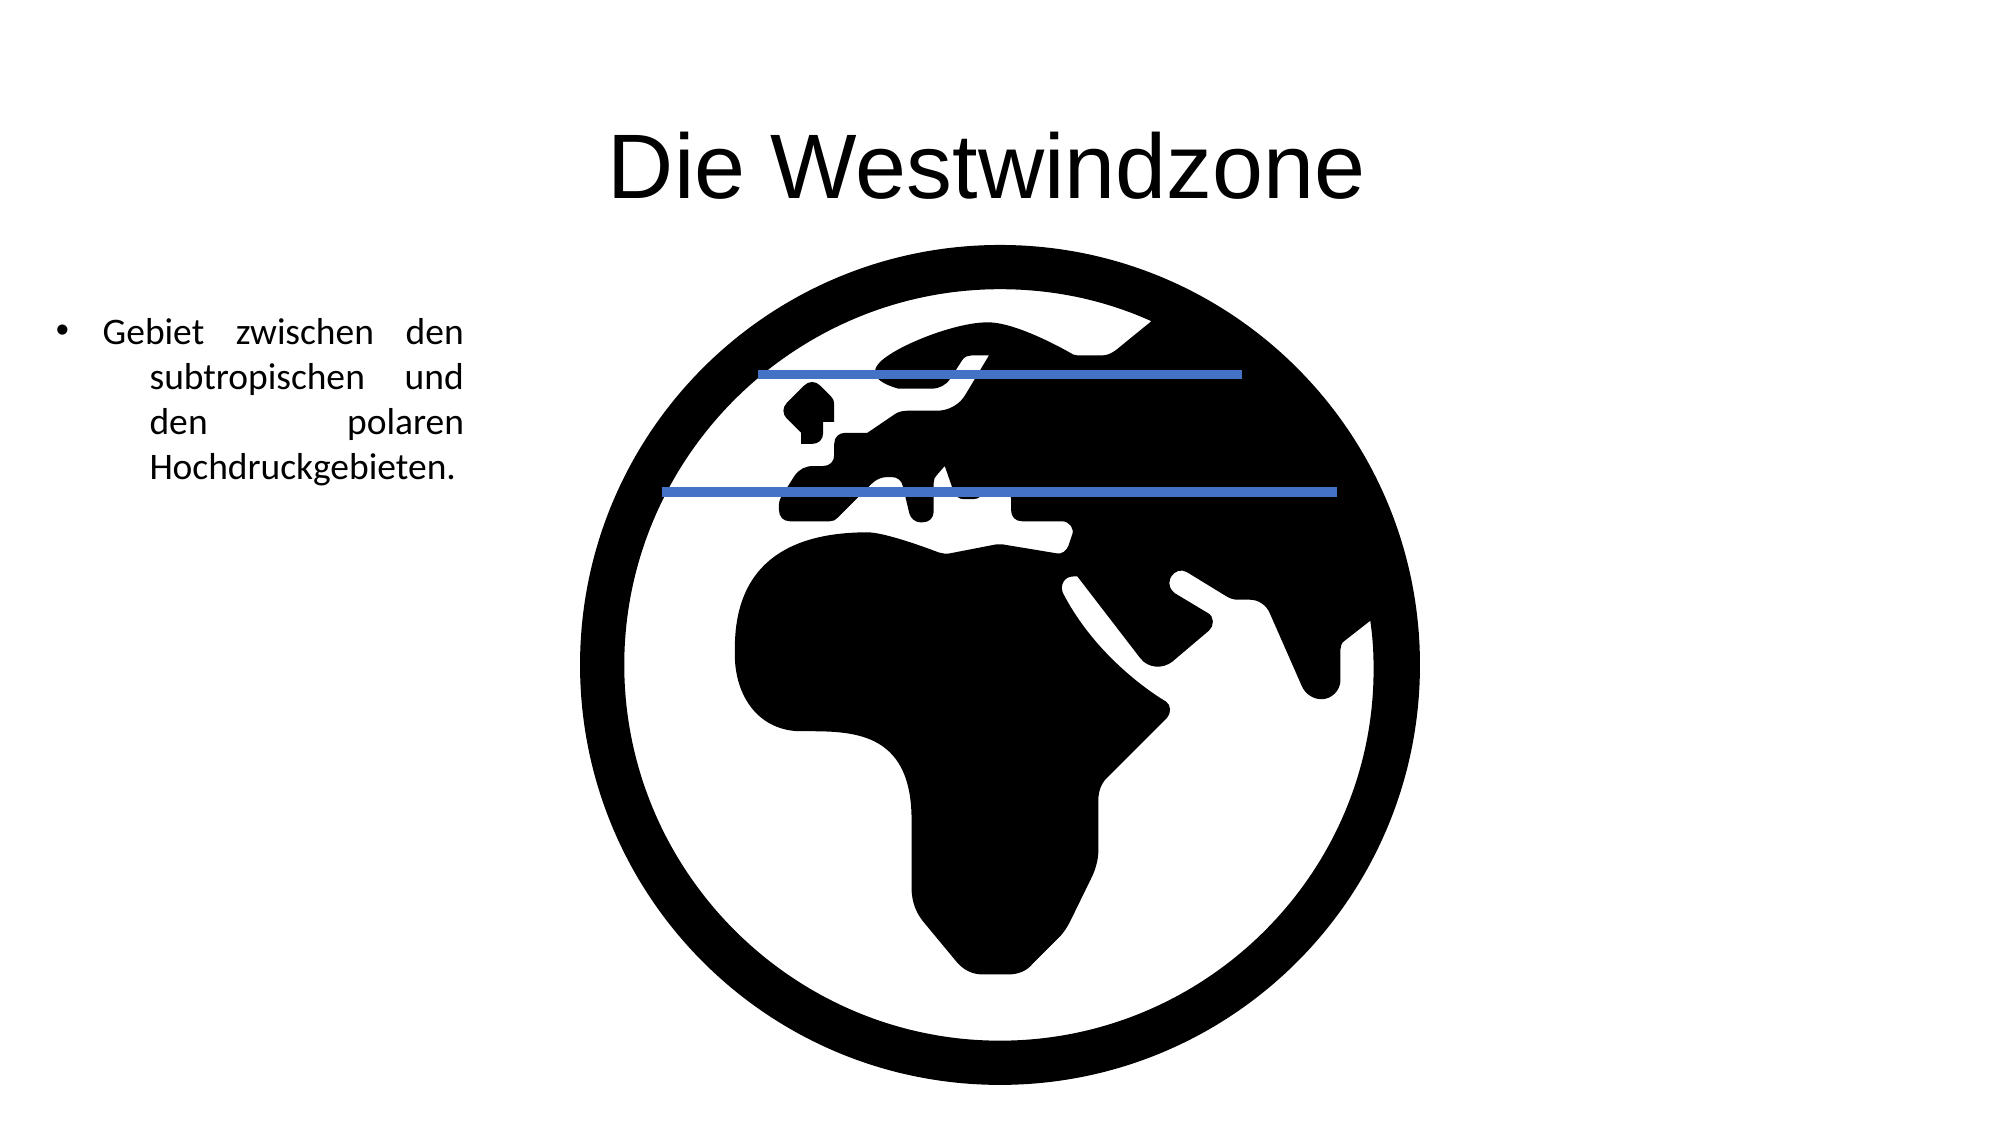

# Die Westwindzone
Gebiet zwischen den subtropischen und den polaren Hochdruckgebieten.